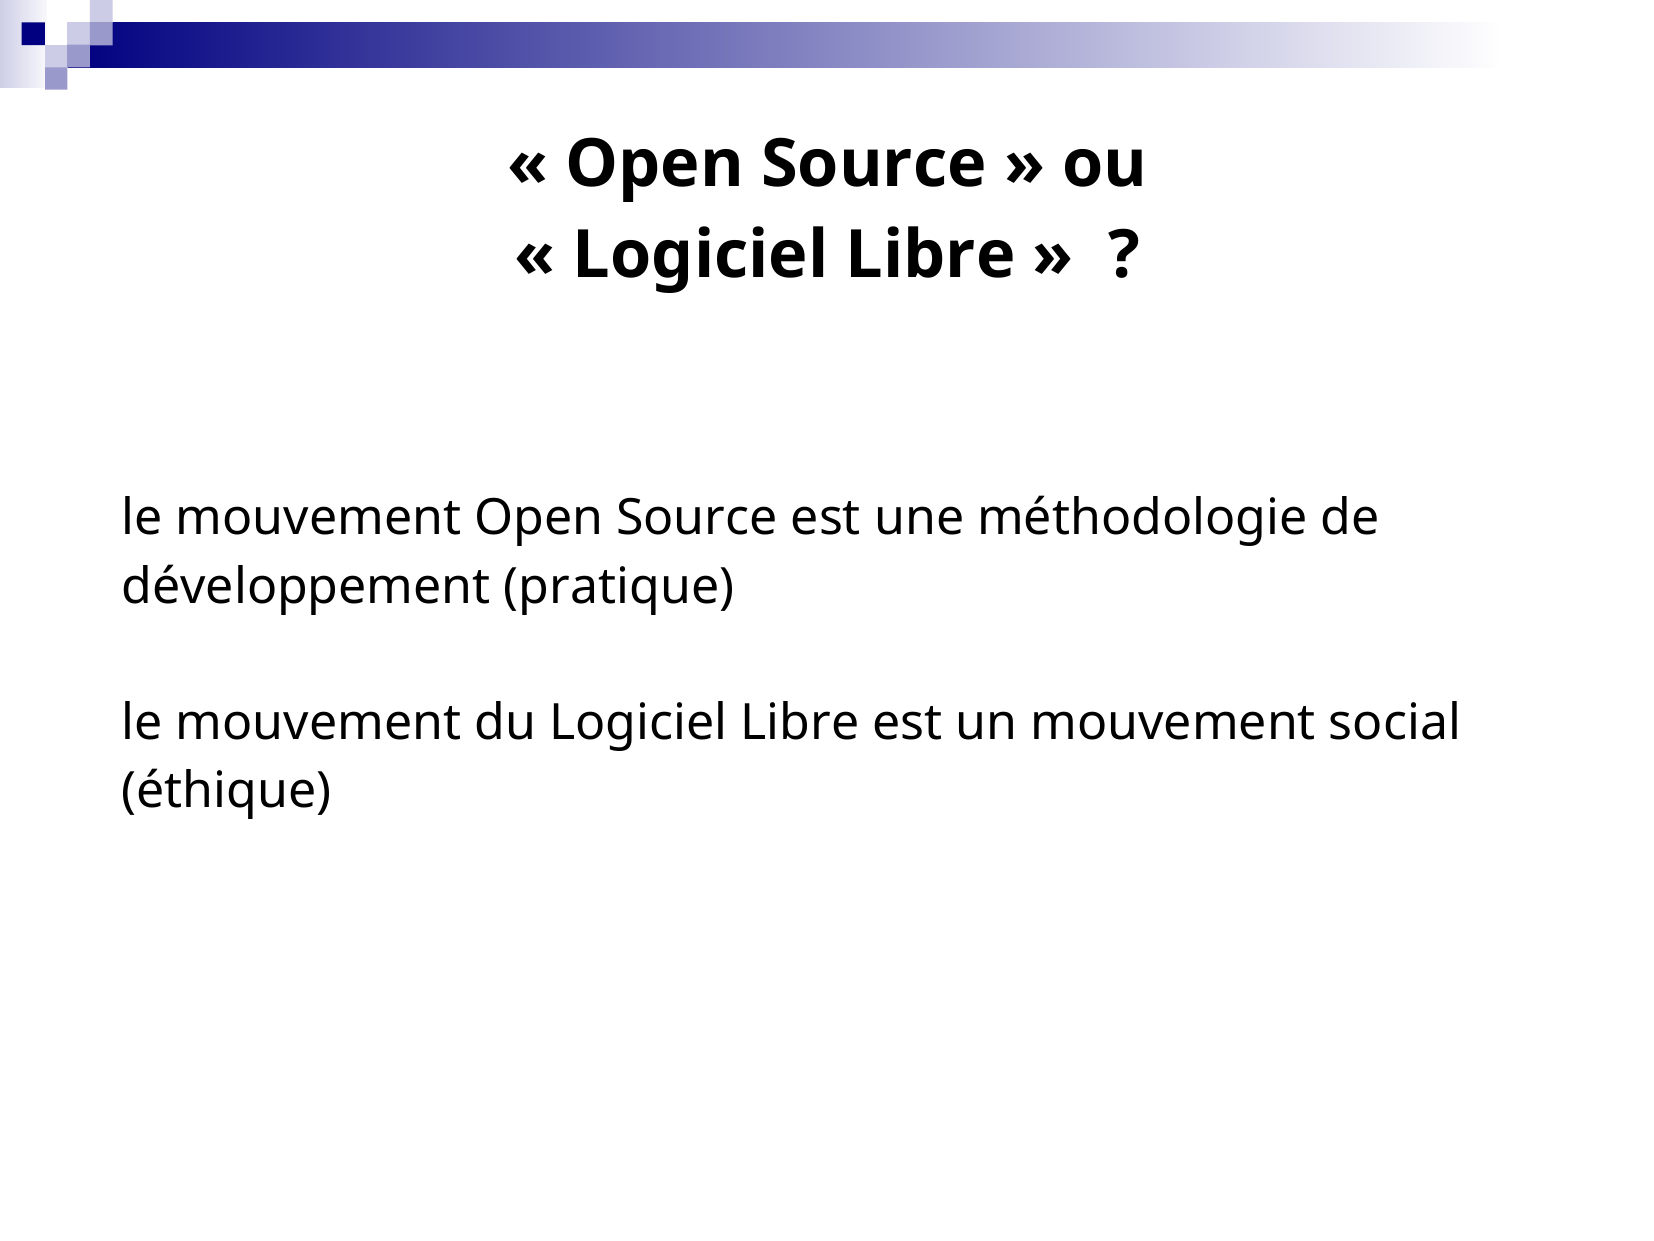

# « Open Source » ou « Logiciel Libre » ?
le mouvement Open Source est une méthodologie de développement (pratique)
le mouvement du Logiciel Libre est un mouvement social (éthique)